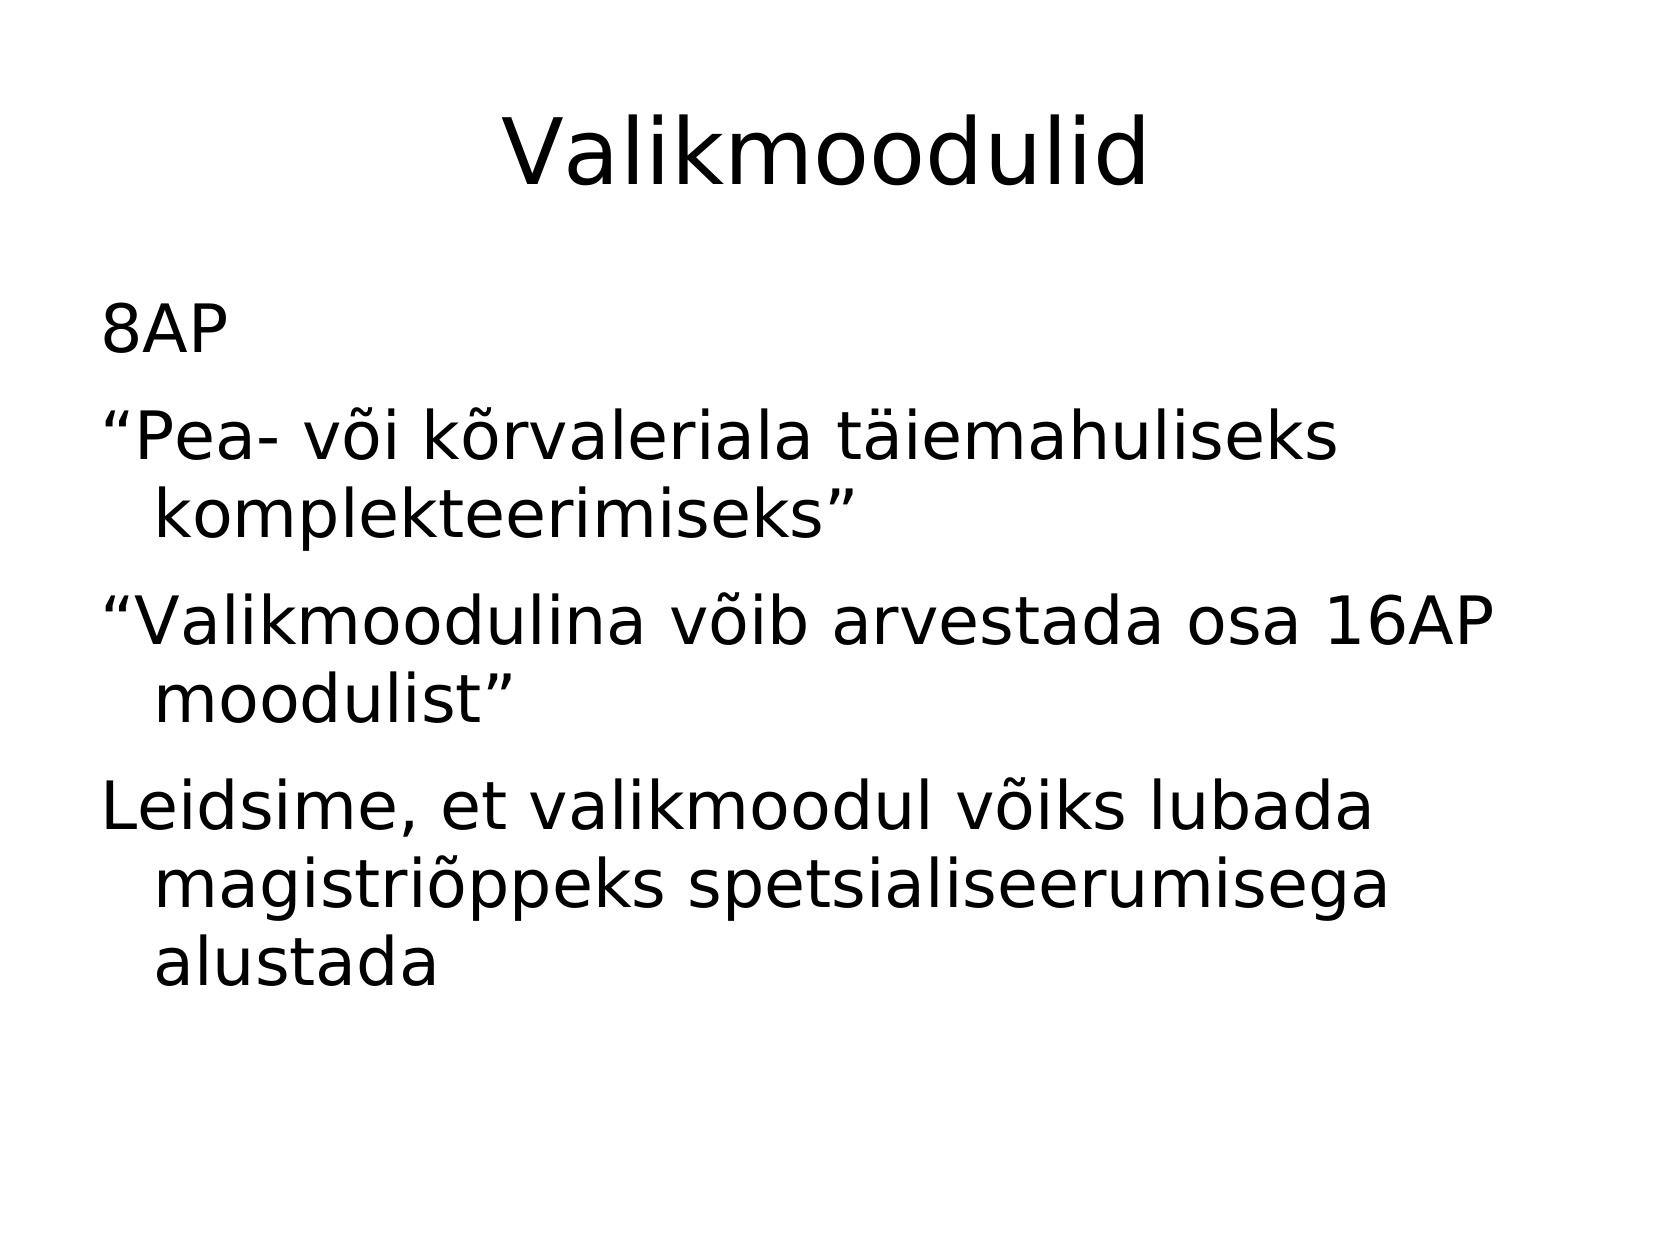

# Valikmoodulid
8AP
“Pea- või kõrvaleriala täiemahuliseks komplekteerimiseks”
“Valikmoodulina võib arvestada osa 16AP moodulist”
Leidsime, et valikmoodul võiks lubada magistriõppeks spetsialiseerumisega alustada